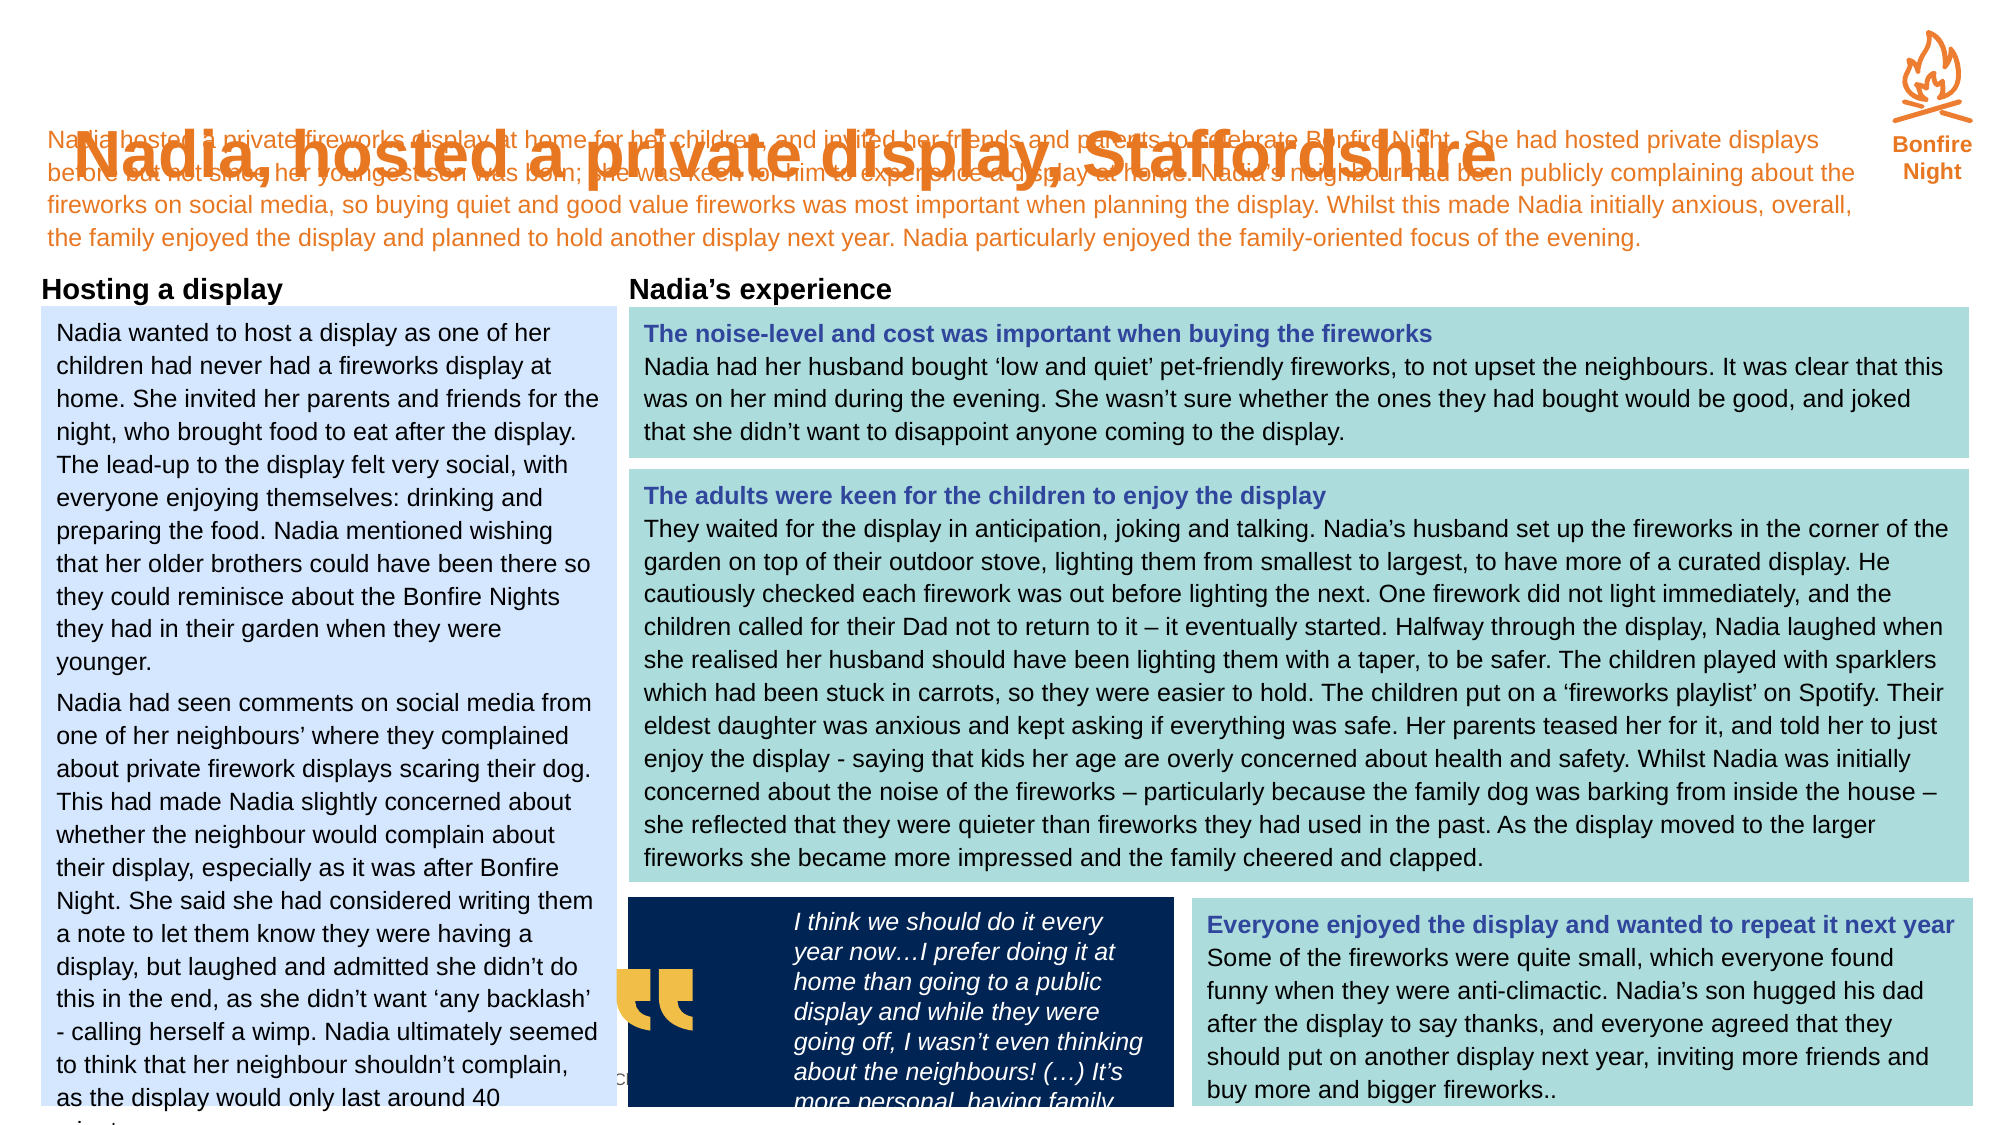

# Nadia, hosted a private display, Staffordshire
Nadia hosted a private fireworks display at home for her children, and invited her friends and parents to celebrate Bonfire Night. She had hosted private displays before but not since her youngest son was born; she was keen for him to experience a display at home. Nadia’s neighbour had been publicly complaining about the fireworks on social media, so buying quiet and good value fireworks was most important when planning the display. Whilst this made Nadia initially anxious, overall, the family enjoyed the display and planned to hold another display next year. Nadia particularly enjoyed the family-oriented focus of the evening.
Bonfire Night
Hosting a display
Nadia’s experience
Nadia wanted to host a display as one of her children had never had a fireworks display at home. She invited her parents and friends for the night, who brought food to eat after the display. The lead-up to the display felt very social, with everyone enjoying themselves: drinking and preparing the food. Nadia mentioned wishing that her older brothers could have been there so they could reminisce about the Bonfire Nights they had in their garden when they were younger.
Nadia had seen comments on social media from one of her neighbours’ where they complained about private firework displays scaring their dog. This had made Nadia slightly concerned about whether the neighbour would complain about their display, especially as it was after Bonfire Night. She said she had considered writing them a note to let them know they were having a display, but laughed and admitted she didn’t do this in the end, as she didn’t want ‘any backlash’ - calling herself a wimp. Nadia ultimately seemed to think that her neighbour shouldn’t complain, as the display would only last around 40 minutes.
The noise-level and cost was important when buying the fireworks
Nadia had her husband bought ‘low and quiet’ pet-friendly fireworks, to not upset the neighbours. It was clear that this was on her mind during the evening. She wasn’t sure whether the ones they had bought would be good, and joked that she didn’t want to disappoint anyone coming to the display.
The adults were keen for the children to enjoy the display
They waited for the display in anticipation, joking and talking. Nadia’s husband set up the fireworks in the corner of the garden on top of their outdoor stove, lighting them from smallest to largest, to have more of a curated display. He cautiously checked each firework was out before lighting the next. One firework did not light immediately, and the children called for their Dad not to return to it – it eventually started. Halfway through the display, Nadia laughed when she realised her husband should have been lighting them with a taper, to be safer. The children played with sparklers which had been stuck in carrots, so they were easier to hold. The children put on a ‘fireworks playlist’ on Spotify. Their eldest daughter was anxious and kept asking if everything was safe. Her parents teased her for it, and told her to just enjoy the display - saying that kids her age are overly concerned about health and safety. Whilst Nadia was initially concerned about the noise of the fireworks – particularly because the family dog was barking from inside the house – she reflected that they were quieter than fireworks they had used in the past. As the display moved to the larger fireworks she became more impressed and the family cheered and clapped.
I think we should do it every year now…I prefer doing it at home than going to a public display and while they were going off, I wasn’t even thinking about the neighbours! (…) It’s more personal, having family and friends...it’s more fun.
Everyone enjoyed the display and wanted to repeat it next year
Some of the fireworks were quite small, which everyone found funny when they were anti-climactic. Nadia’s son hugged his dad after the display to say thanks, and everyone agreed that they should put on another display next year, inviting more friends and buy more and bigger fireworks..